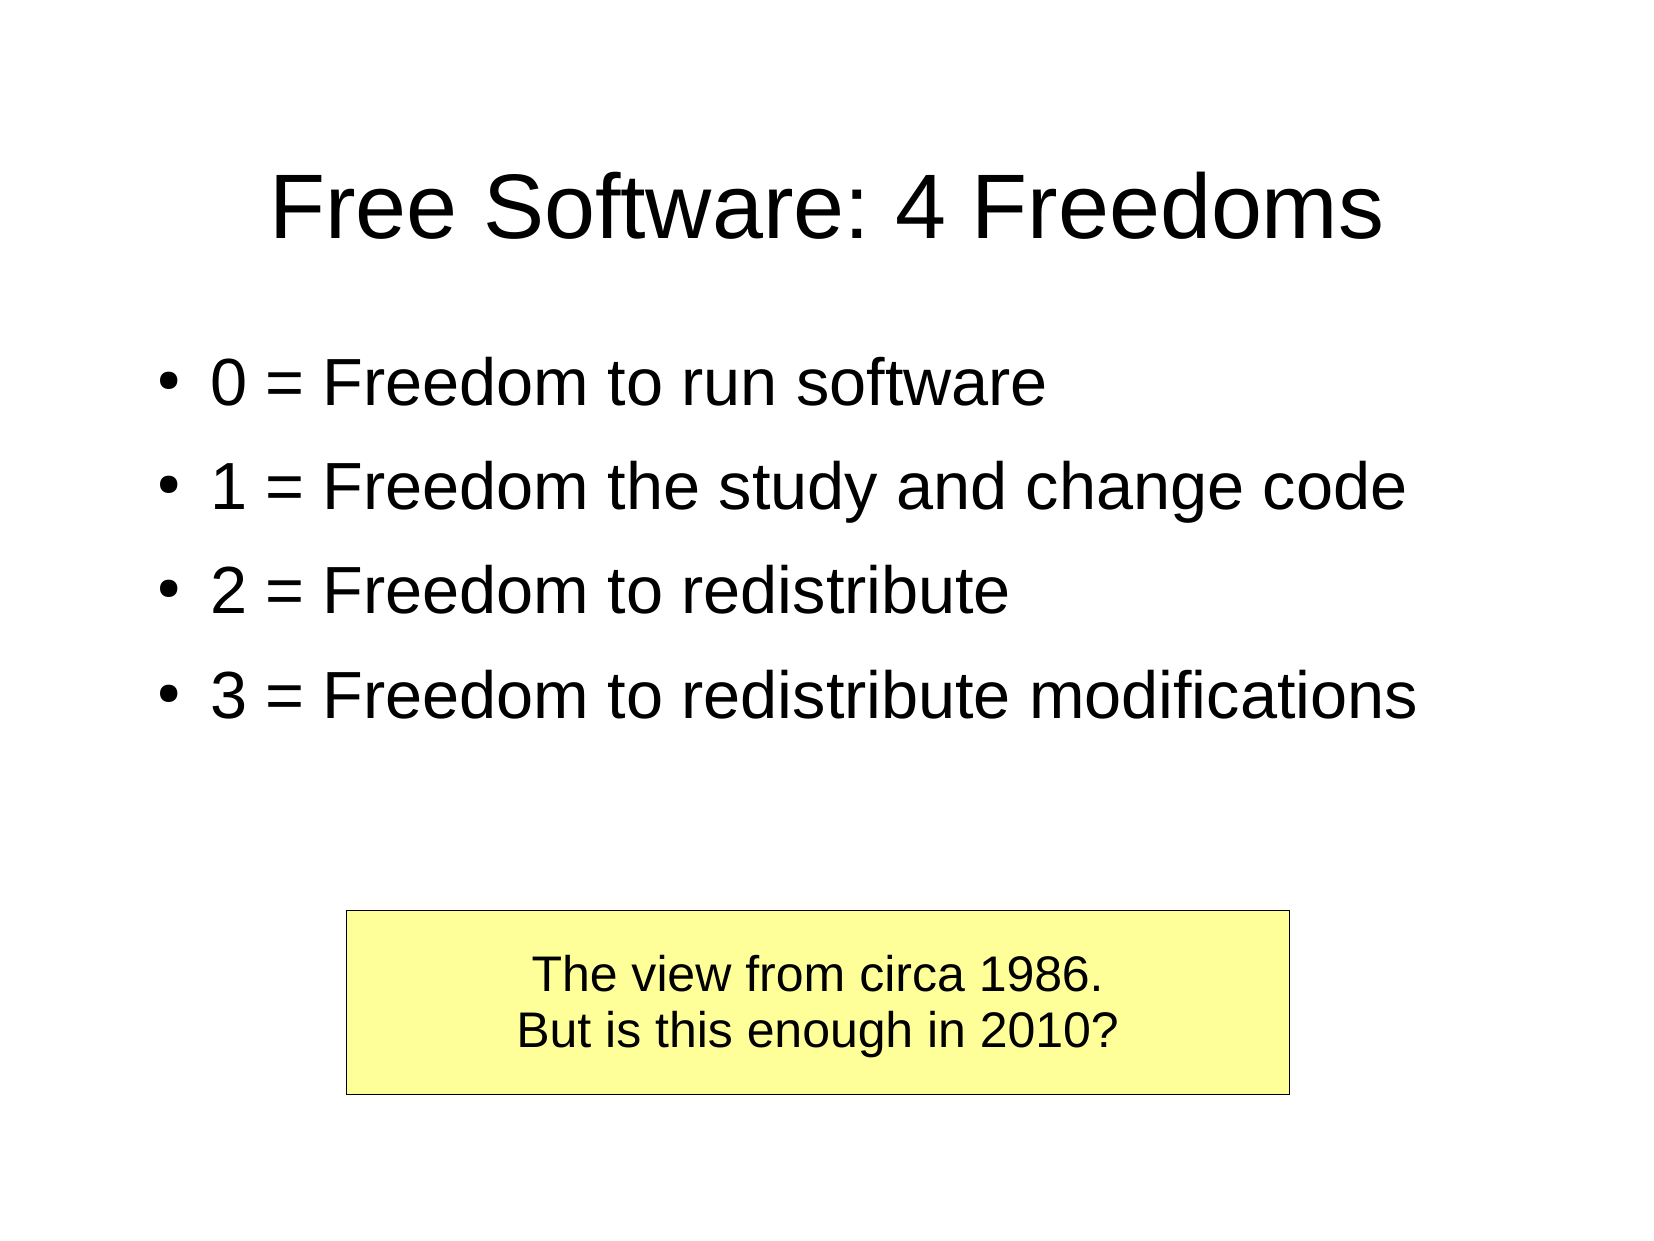

# Free Software: 4 Freedoms
0 = Freedom to run software
1 = Freedom the study and change code
2 = Freedom to redistribute
3 = Freedom to redistribute modifications
The view from circa 1986.
But is this enough in 2010?